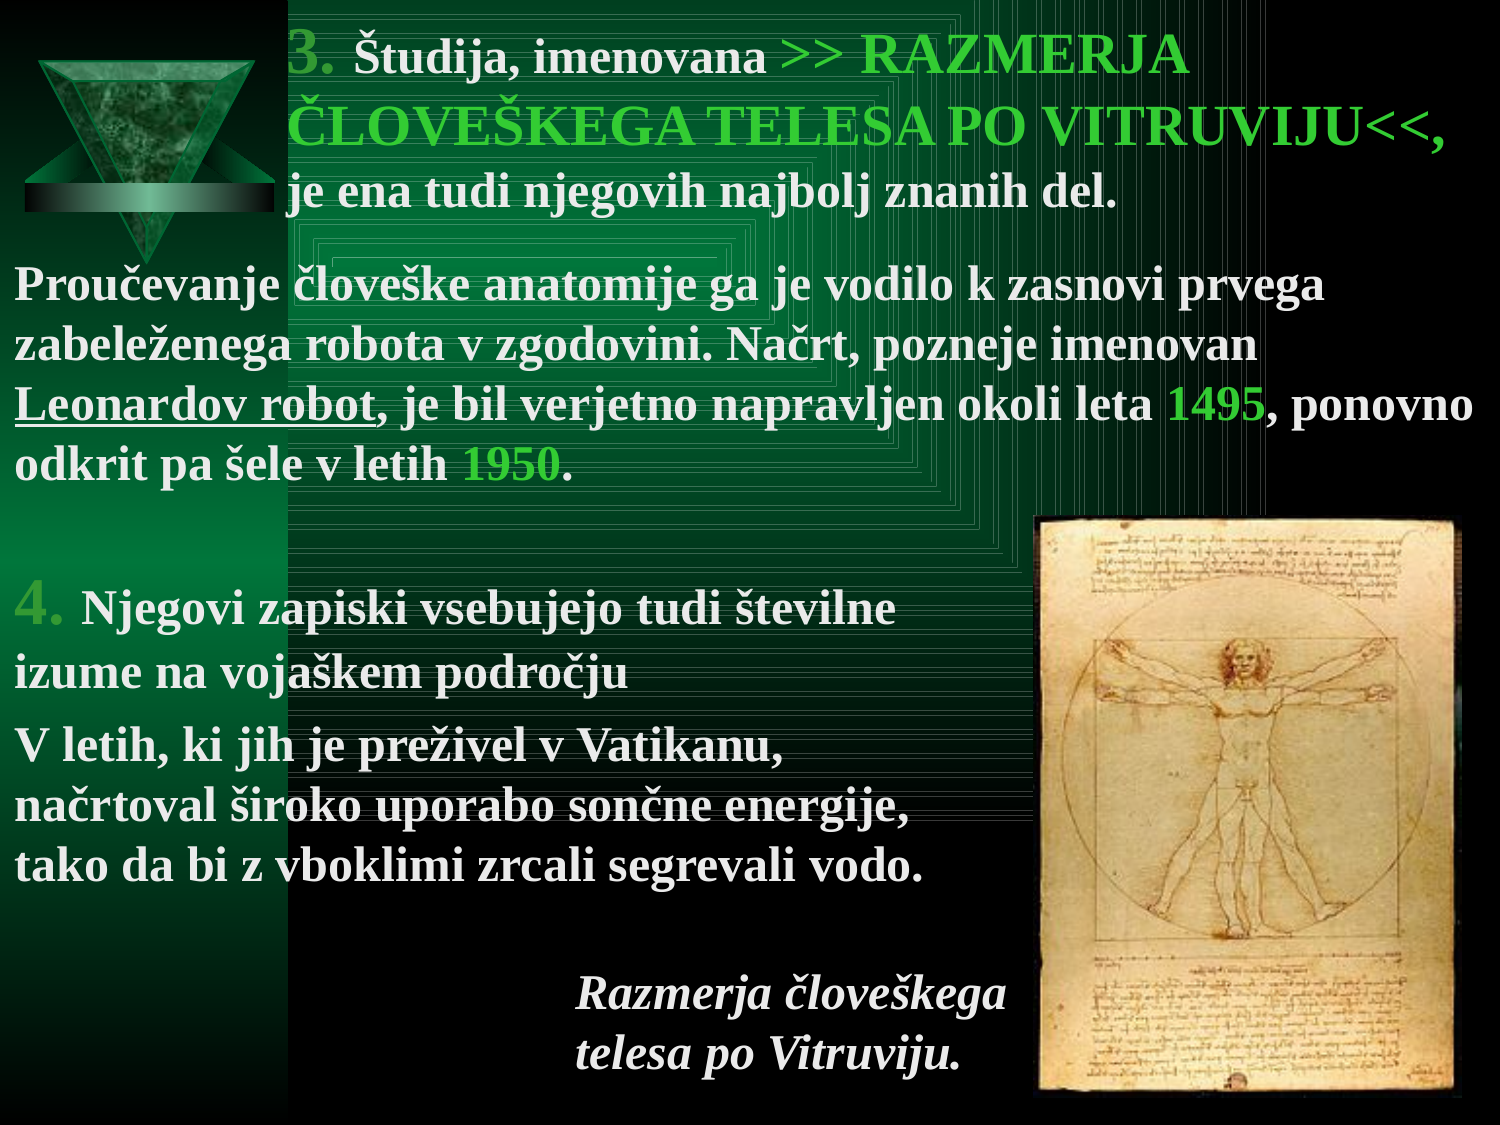

3. Študija, imenovana >> RAZMERJA ČLOVEŠKEGA TELESA PO VITRUVIJU<<, je ena tudi njegovih najbolj znanih del.
Proučevanje človeške anatomije ga je vodilo k zasnovi prvega zabeleženega robota v zgodovini. Načrt, pozneje imenovan Leonardov robot, je bil verjetno napravljen okoli leta 1495, ponovno odkrit pa šele v letih 1950.
Razmerja človeškega telesa po Vitruviju.
4. Njegovi zapiski vsebujejo tudi številne izume na vojaškem področju
V letih, ki jih je preživel v Vatikanu, načrtoval široko uporabo sončne energije, tako da bi z vboklimi zrcali segrevali vodo.